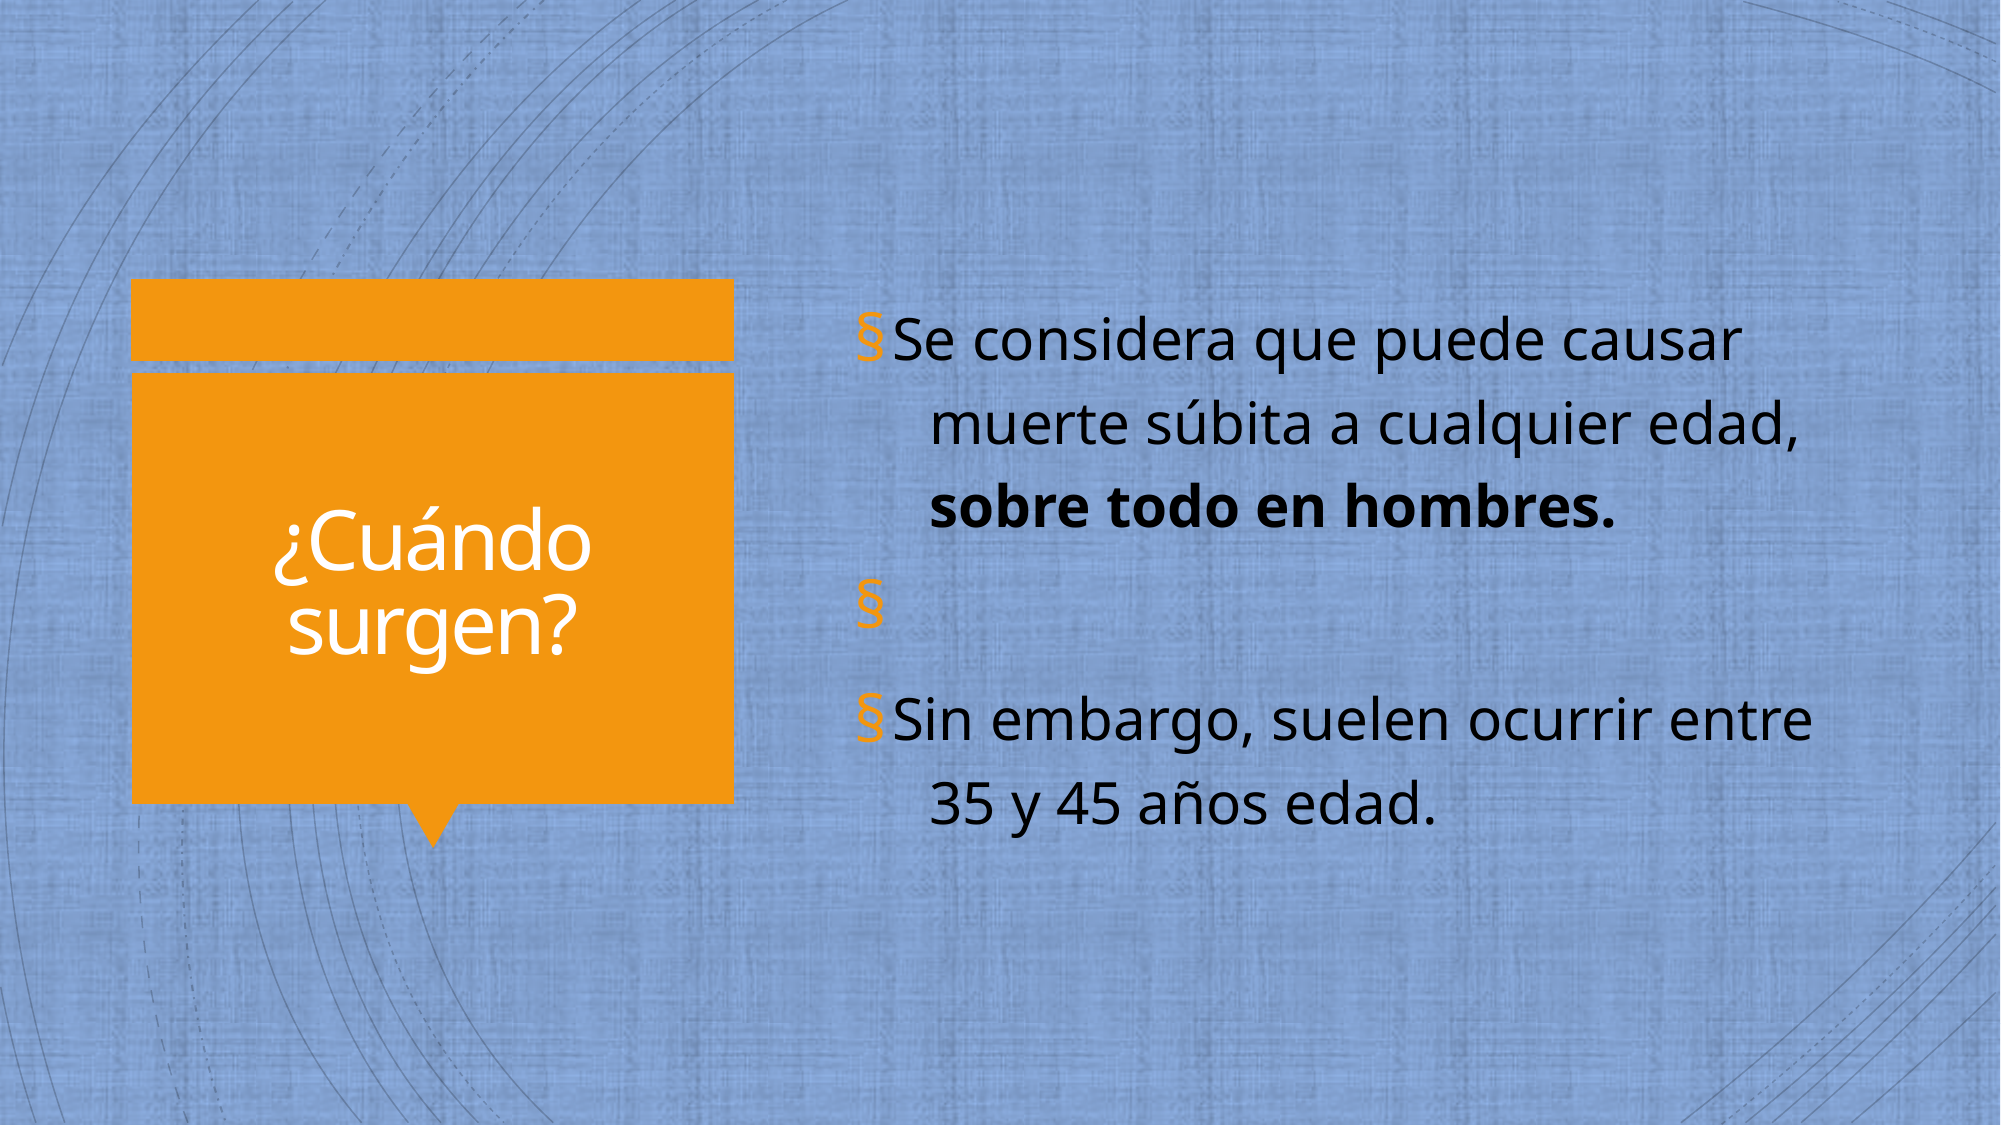

Se considera que puede causar muerte súbita a cualquier edad, sobre todo en hombres.
Sin embargo, suelen ocurrir entre 35 y 45 años edad.
# ¿Cuándo surgen?